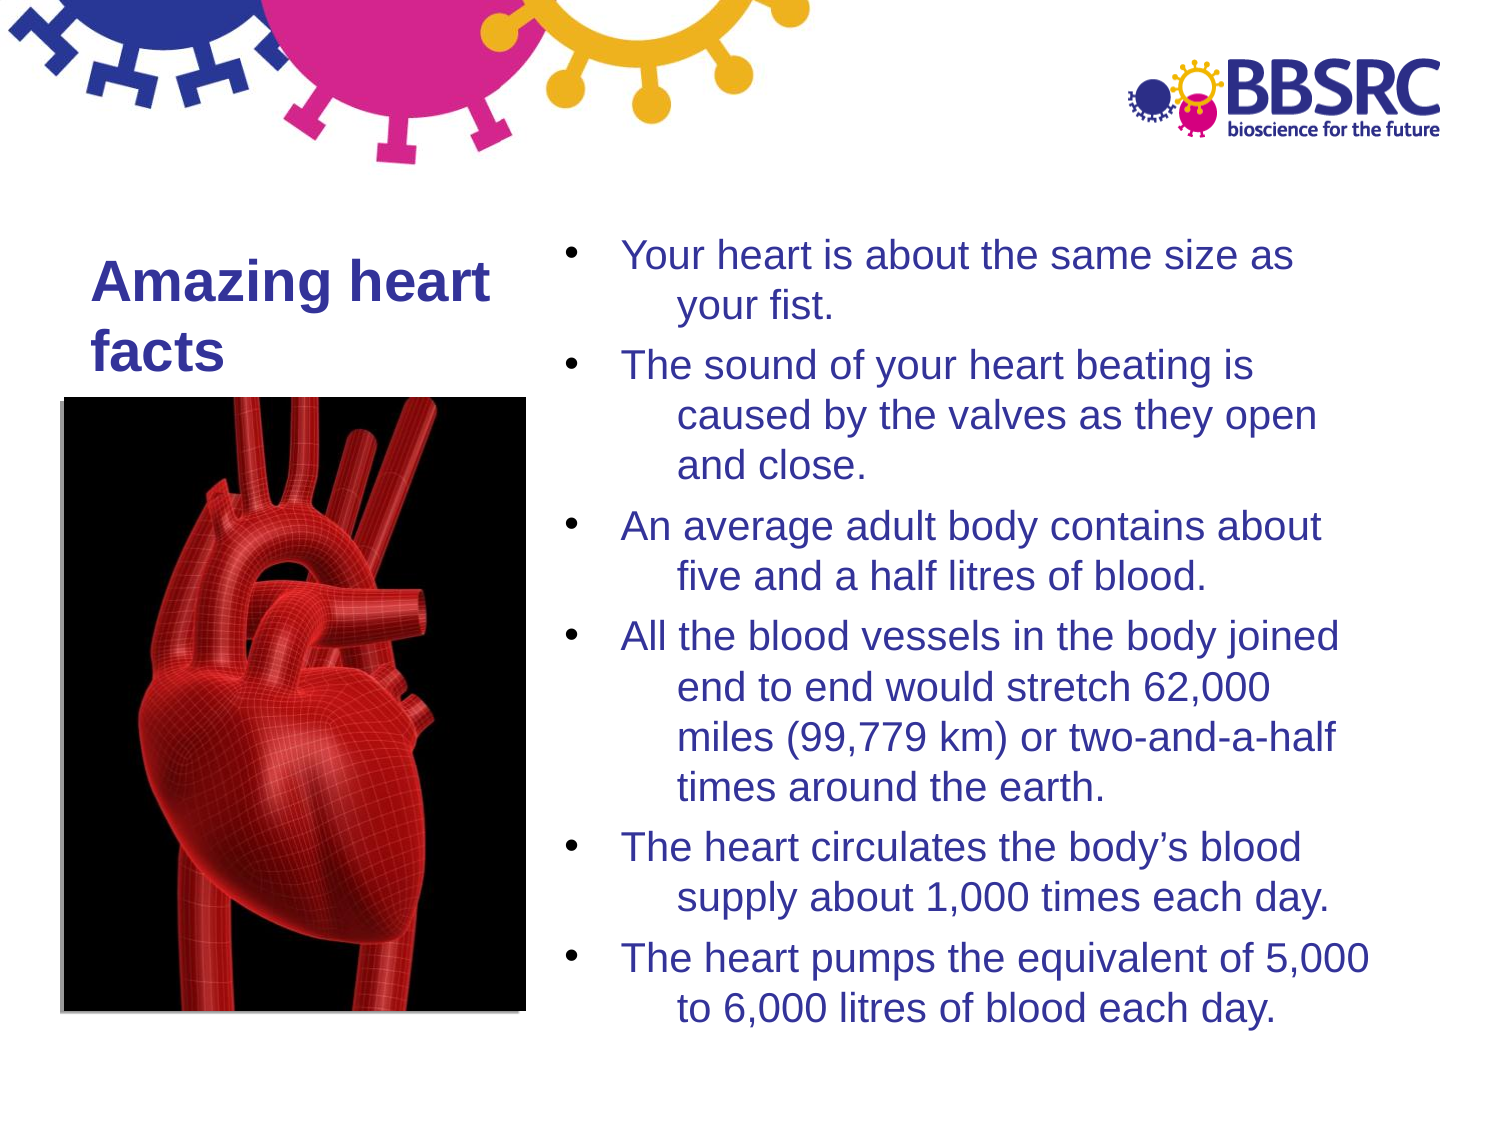

Your heart is about the same size as your fist.
The sound of your heart beating is caused by the valves as they open and close.
An average adult body contains about five and a half litres of blood.
All the blood vessels in the body joined end to end would stretch 62,000 miles (99,779 km) or two-and-a-half times around the earth.
The heart circulates the body’s blood supply about 1,000 times each day.
The heart pumps the equivalent of 5,000 to 6,000 litres of blood each day.
# Amazing heart facts